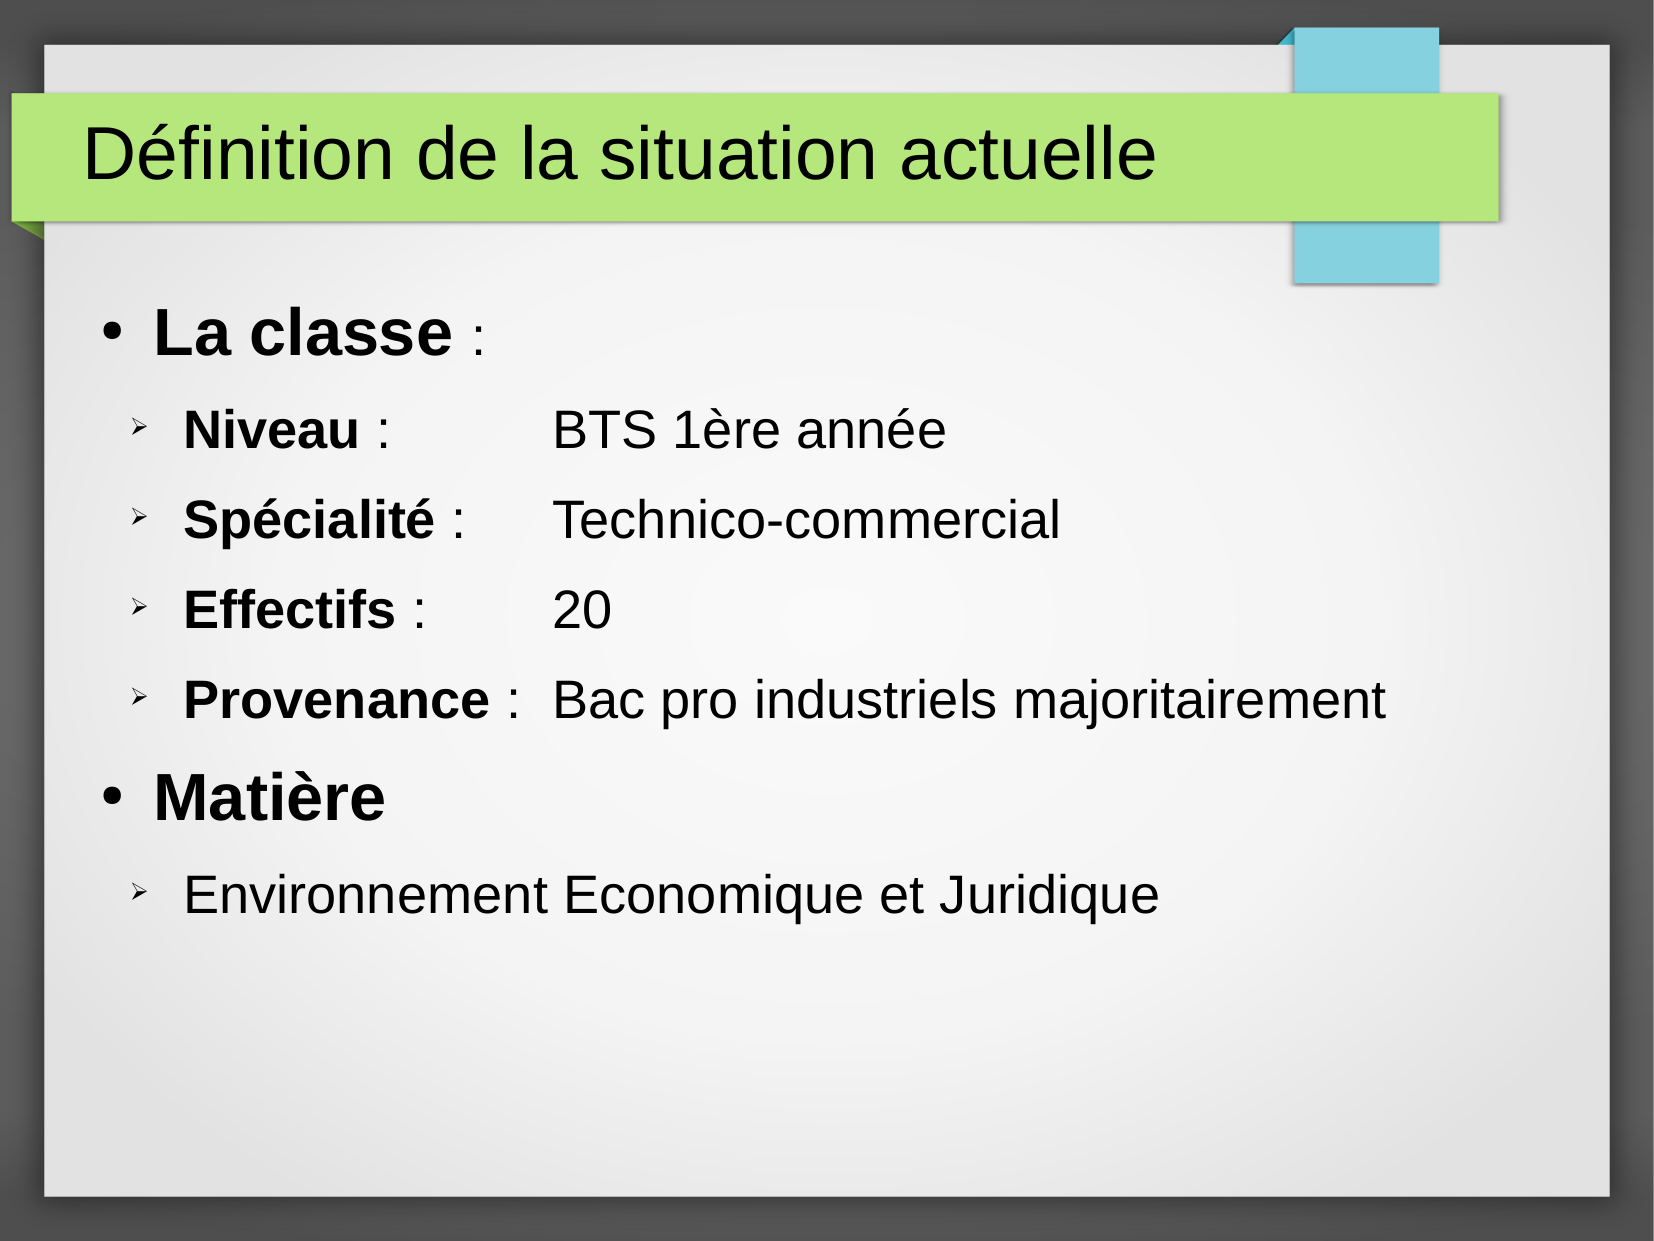

# Définition de la situation actuelle
La classe :
Niveau : 		BTS 1ère année
Spécialité : 	Technico-commercial
Effectifs : 		20
Provenance : 	Bac pro industriels majoritairement
Matière
Environnement Economique et Juridique